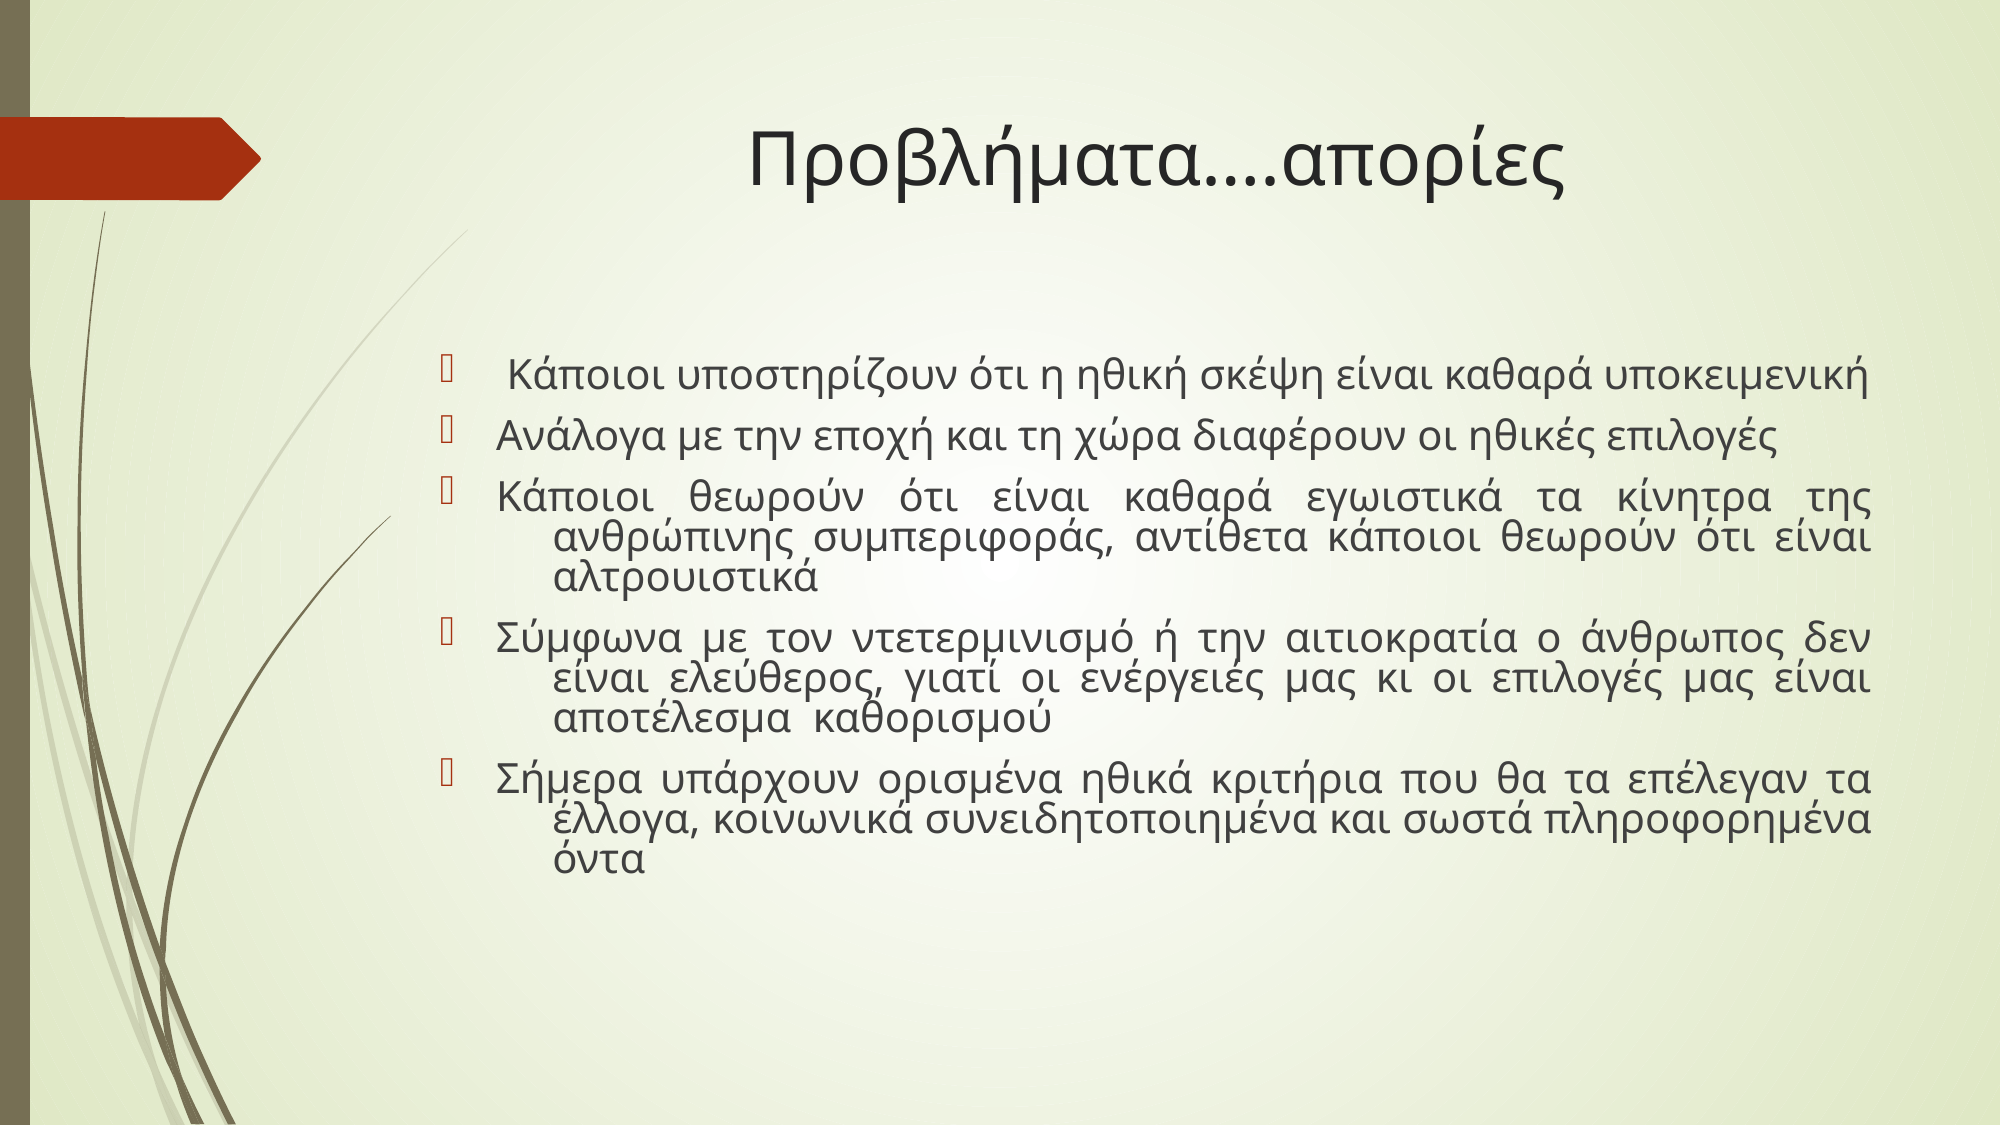

# Προβλήματα….απορίες
 Κάποιοι υποστηρίζουν ότι η ηθική σκέψη είναι καθαρά υποκειμενική
Ανάλογα με την εποχή και τη χώρα διαφέρουν οι ηθικές επιλογές
Κάποιοι θεωρούν ότι είναι καθαρά εγωιστικά τα κίνητρα της ανθρώπινης συμπεριφοράς, αντίθετα κάποιοι θεωρούν ότι είναι αλτρουιστικά
Σύμφωνα με τον ντετερμινισμό ή την αιτιοκρατία ο άνθρωπος δεν είναι ελεύθερος, γιατί οι ενέργειές μας κι οι επιλογές μας είναι αποτέλεσμα καθορισμού
Σήμερα υπάρχουν ορισμένα ηθικά κριτήρια που θα τα επέλεγαν τα έλλογα, κοινωνικά συνειδητοποιημένα και σωστά πληροφορημένα όντα